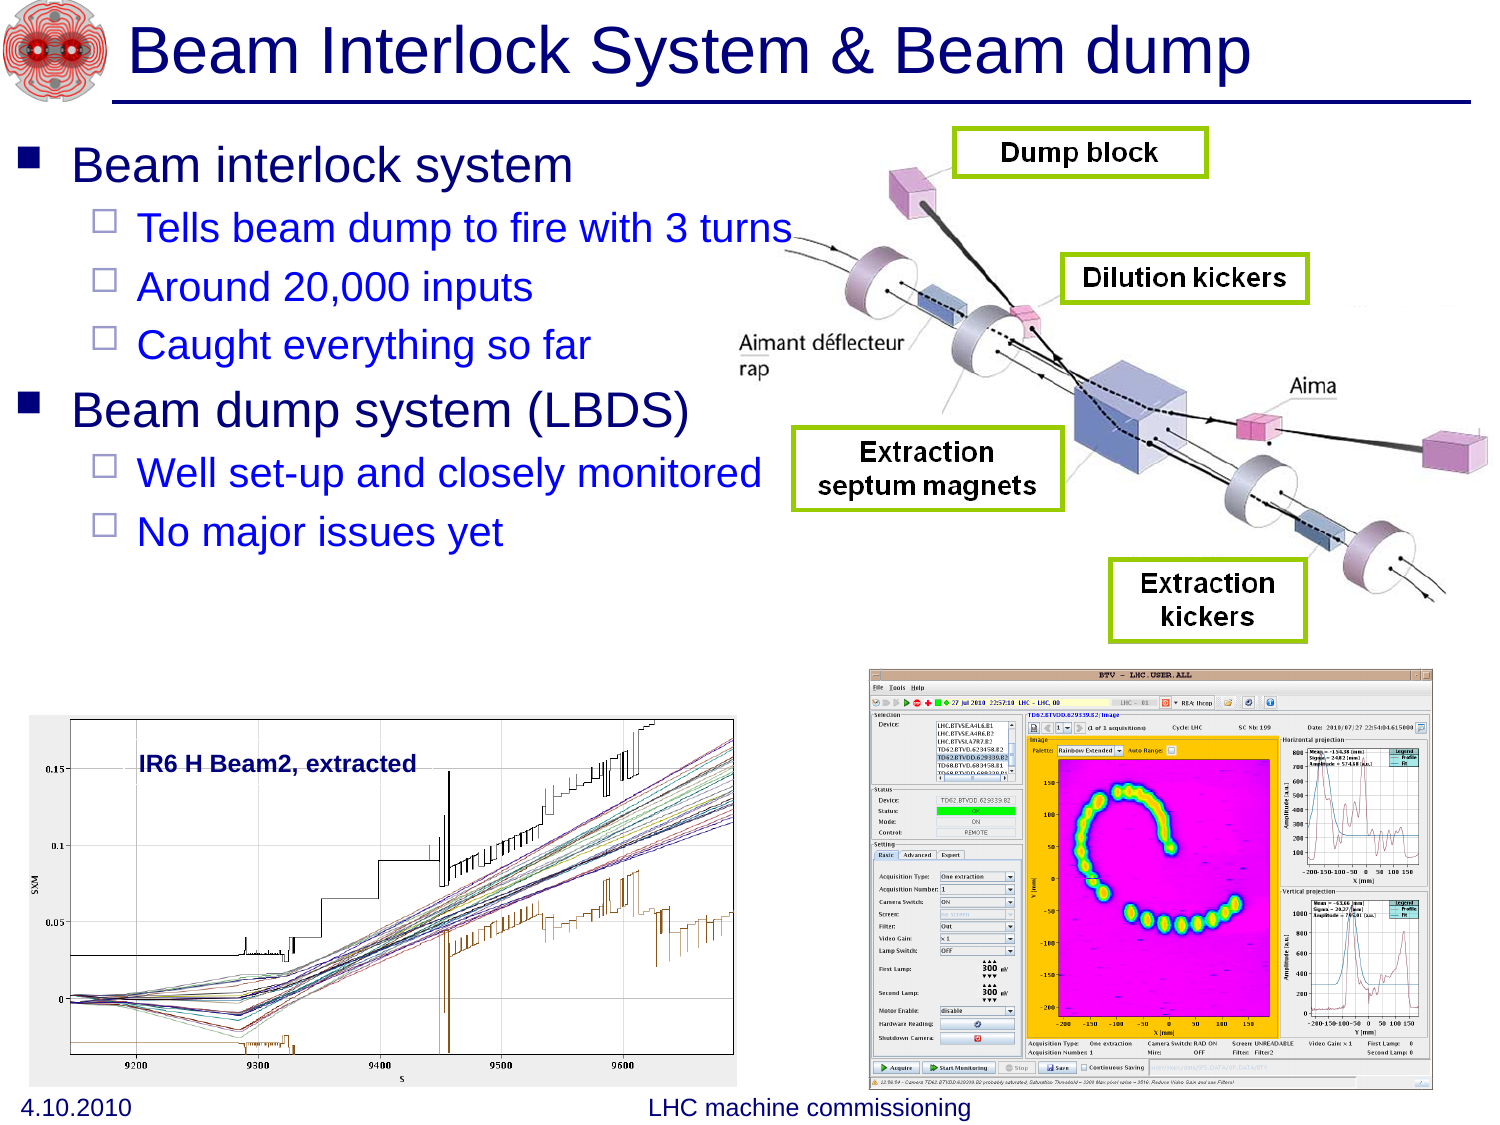

# Beam Interlock System & Beam dump
Beam interlock system
Tells beam dump to fire with 3 turns
Around 20,000 inputs
Caught everything so far
Beam dump system (LBDS)
Well set-up and closely monitored
No major issues yet
IR6 H Beam2, extracted
4.10.2010
LHC machine commissioning